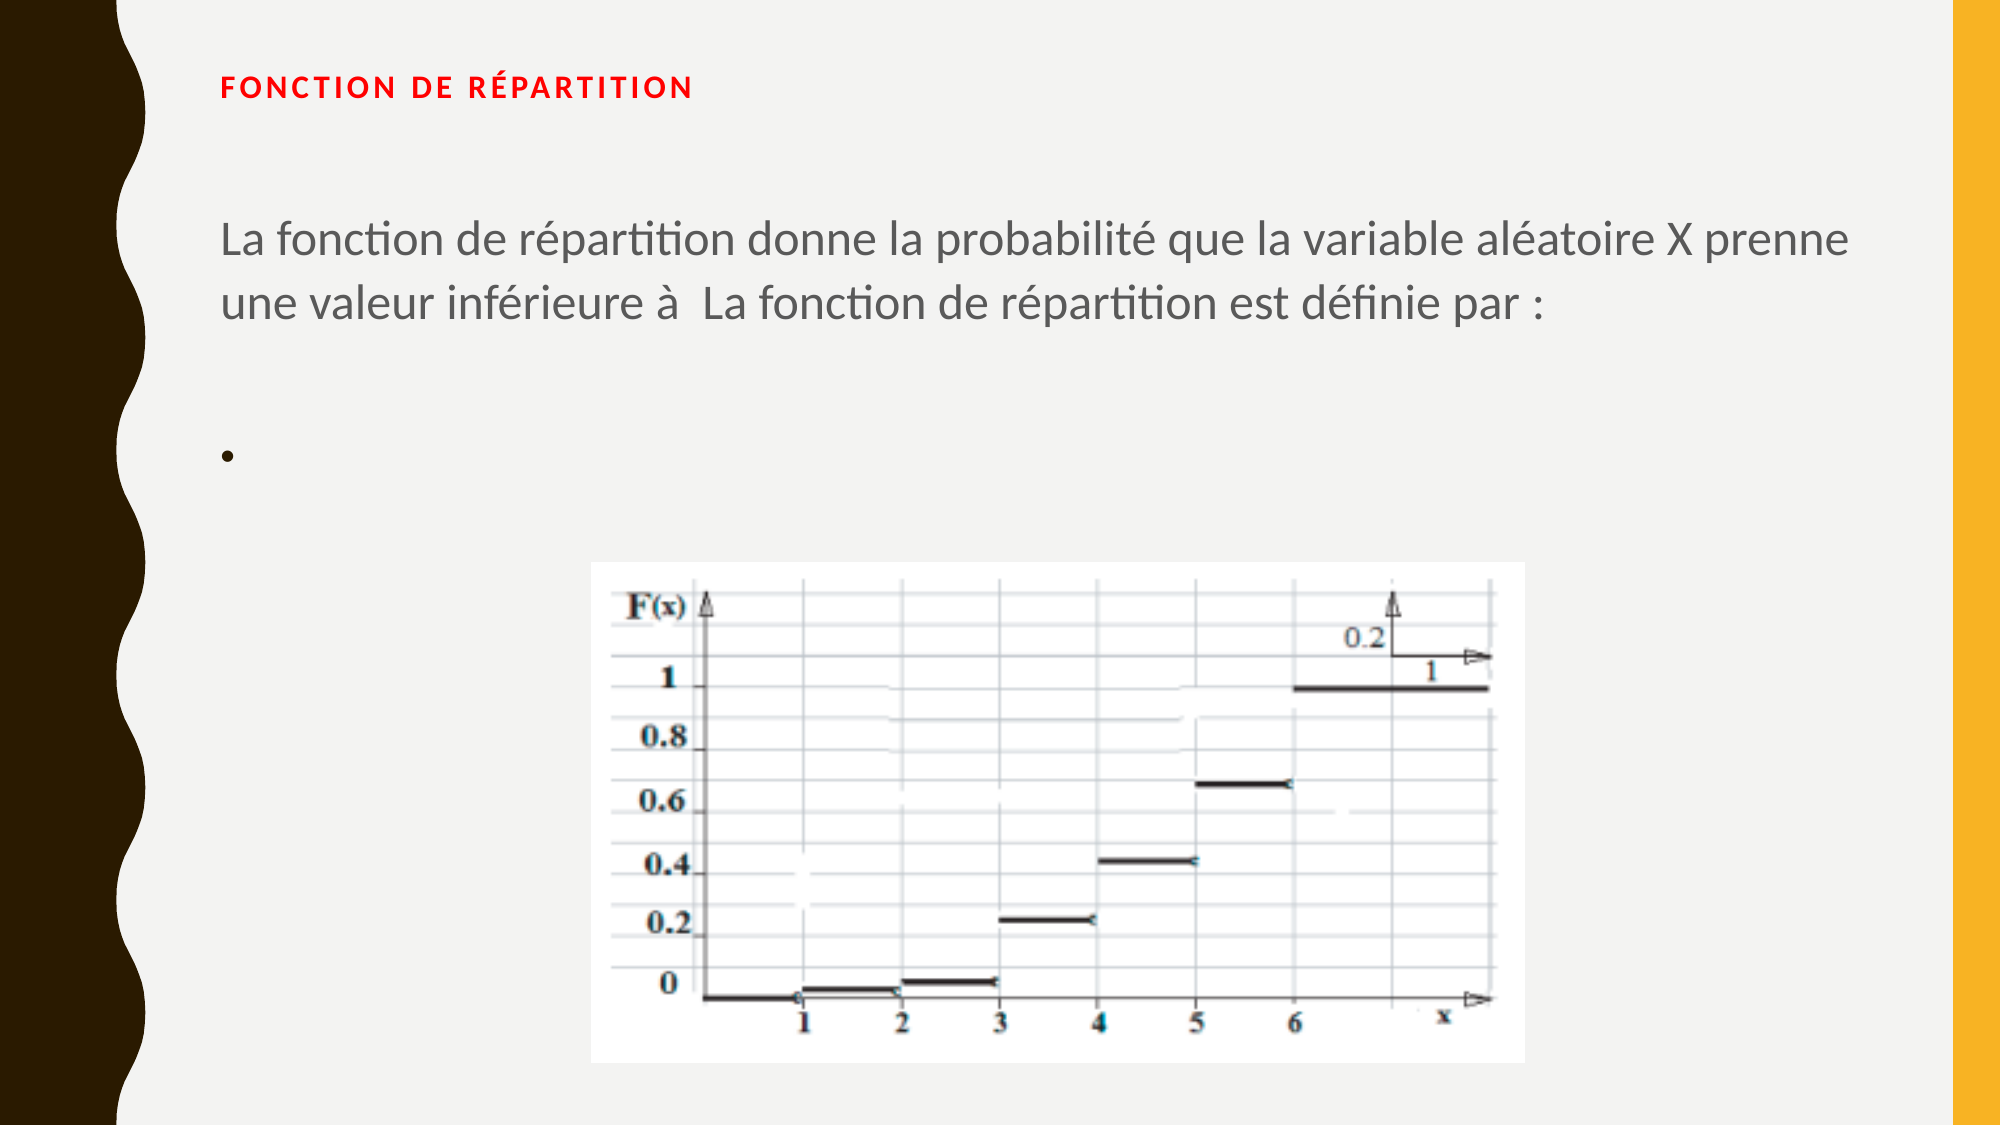

# Fonction de répartition
La fonction de répartition donne la probabilité que la variable aléatoire X prenne une valeur inférieure à La fonction de répartition est définie par :